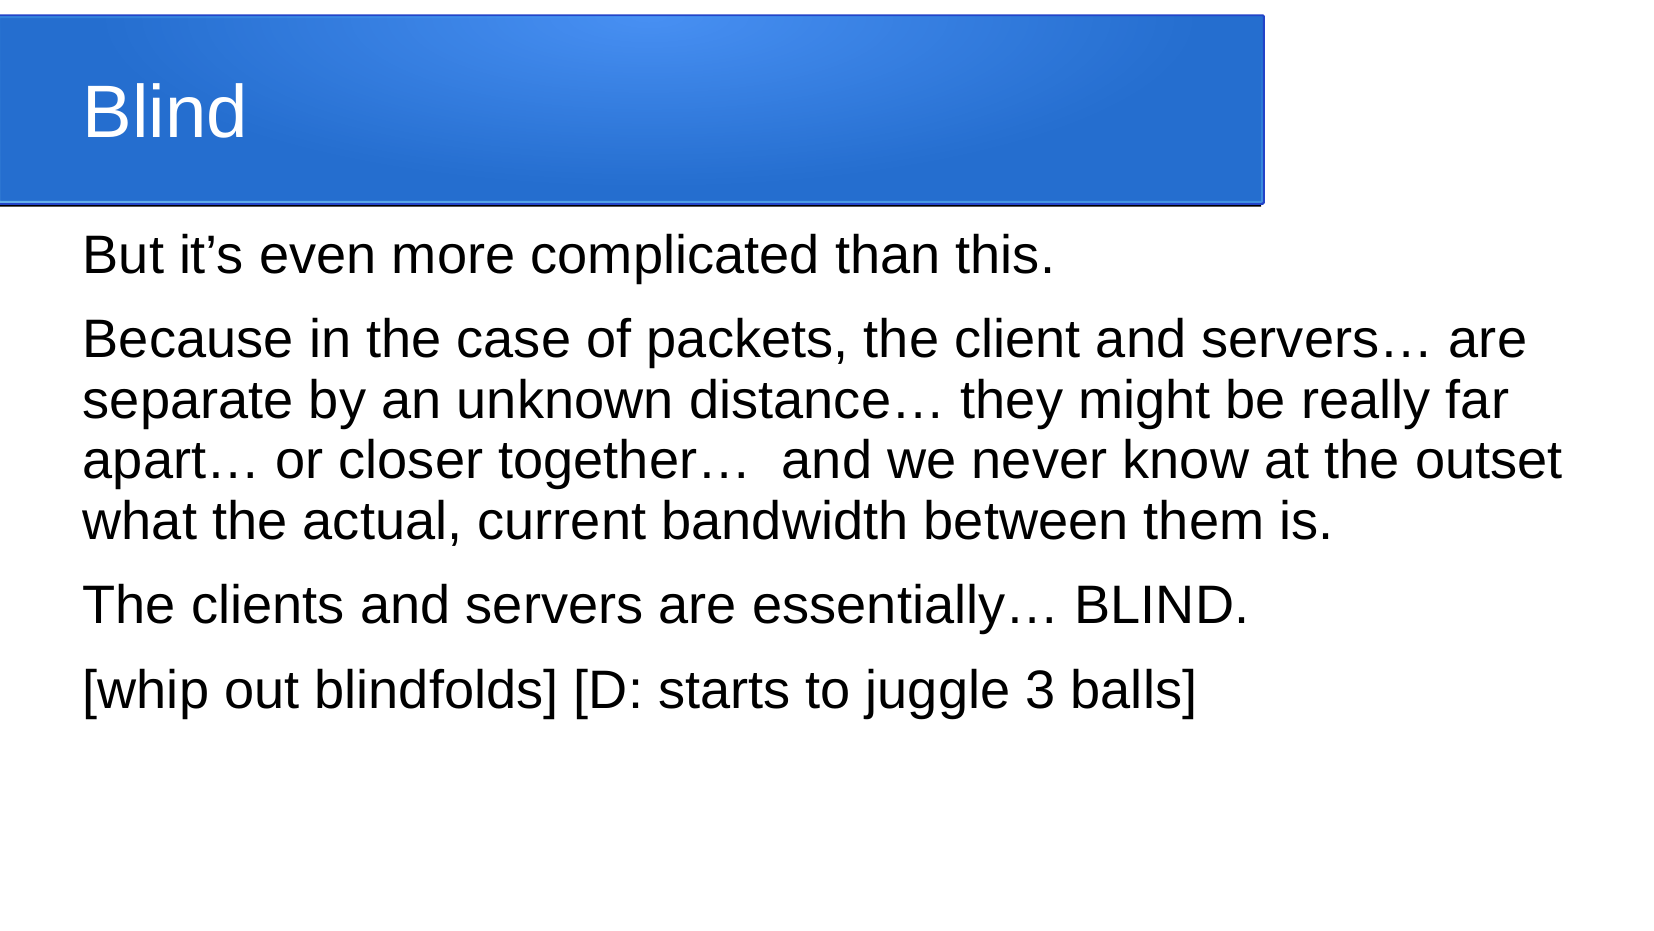

# Blind
But it’s even more complicated than this.
Because in the case of packets, the client and servers… are separate by an unknown distance… they might be really far apart… or closer together… and we never know at the outset what the actual, current bandwidth between them is.
The clients and servers are essentially… BLIND.
[whip out blindfolds] [D: starts to juggle 3 balls]